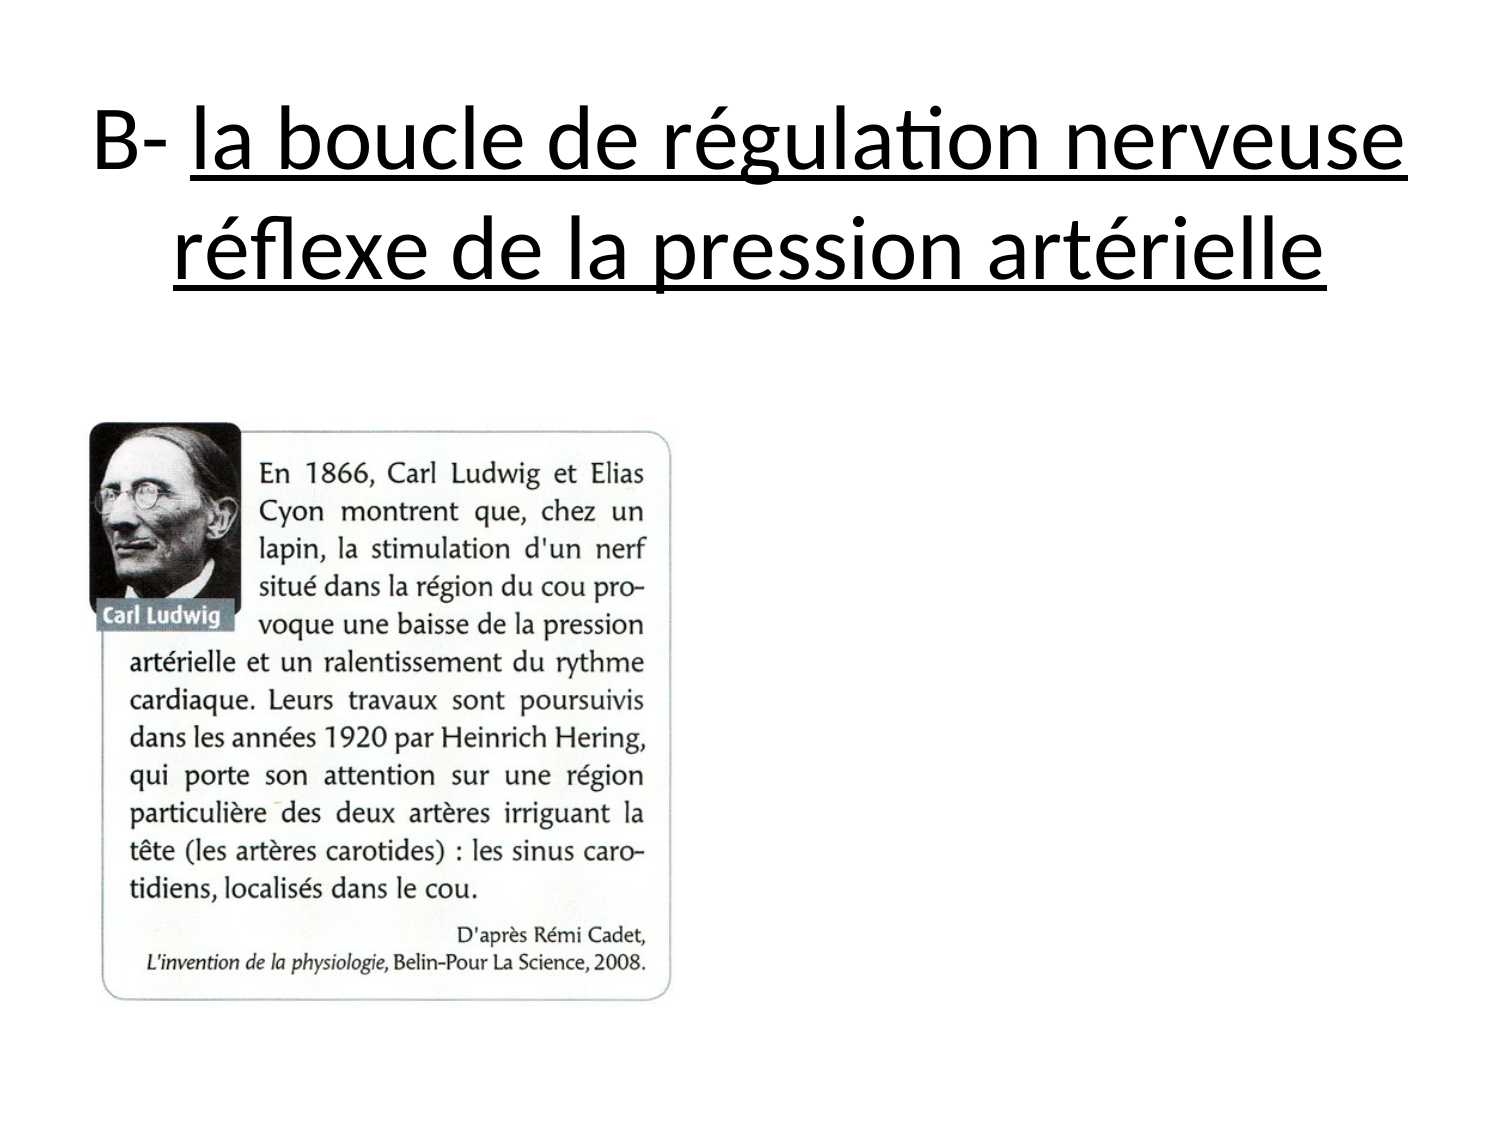

# B- la boucle de régulation nerveuse réflexe de la pression artérielle